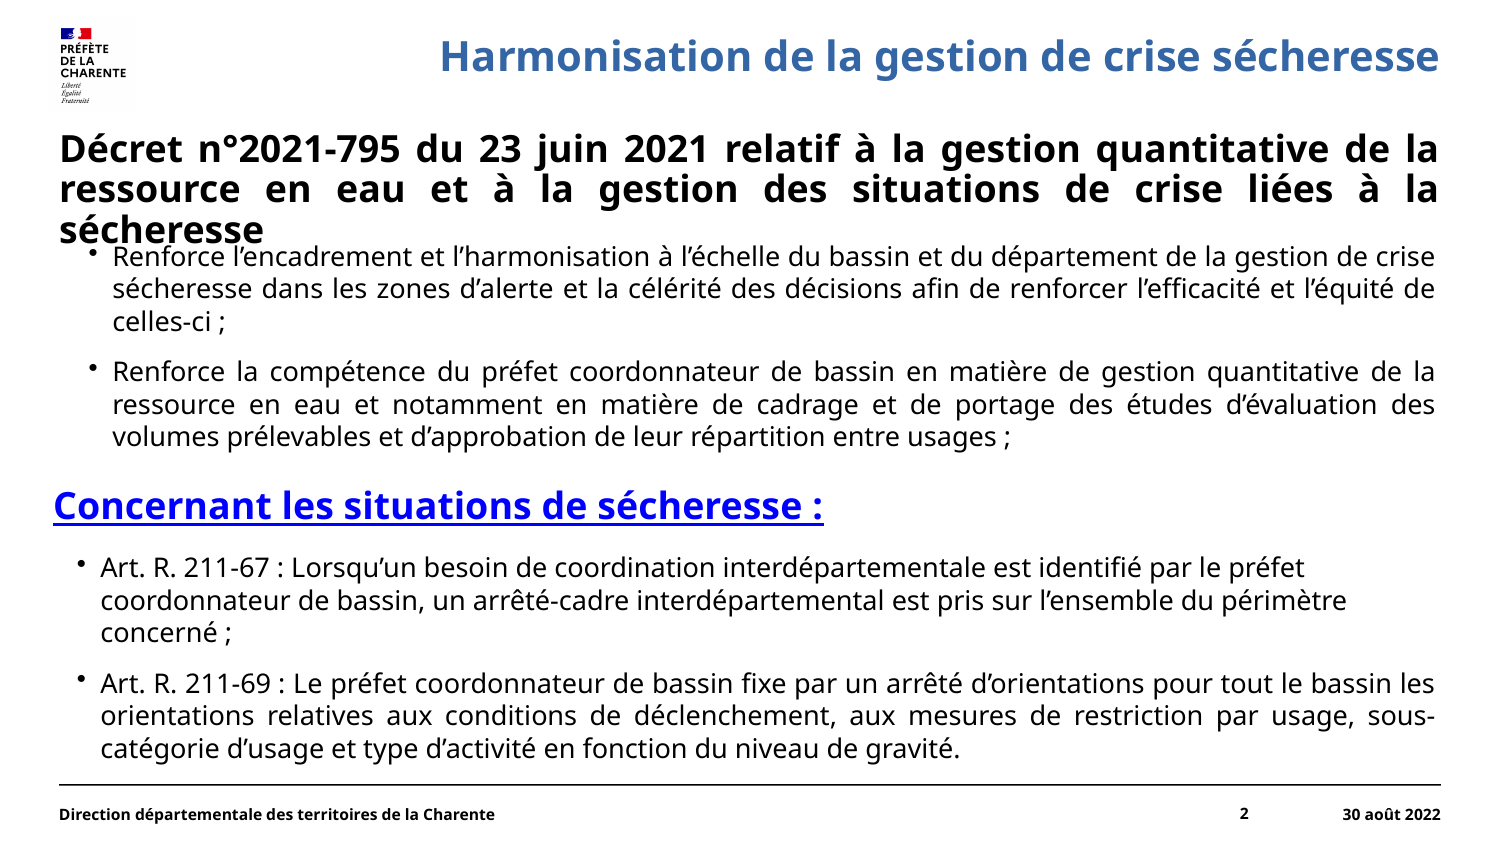

Harmonisation de la gestion de crise sécheresse
# Décret n°2021-795 du 23 juin 2021 relatif à la gestion quantitative de la ressource en eau et à la gestion des situations de crise liées à la sécheresse
Renforce l’encadrement et l’harmonisation à l’échelle du bassin et du département de la gestion de crise sécheresse dans les zones d’alerte et la célérité des décisions afin de renforcer l’efficacité et l’équité de celles-ci ;
Renforce la compétence du préfet coordonnateur de bassin en matière de gestion quantitative de la ressource en eau et notamment en matière de cadrage et de portage des études d’évaluation des volumes prélevables et d’approbation de leur répartition entre usages ;
Concernant les situations de sécheresse :
Art. R. 211-67 : Lorsqu’un besoin de coordination interdépartementale est identifié par le préfet coordonnateur de bassin, un arrêté-cadre interdépartemental est pris sur l’ensemble du périmètre concerné ;
Art. R. 211-69 : Le préfet coordonnateur de bassin fixe par un arrêté d’orientations pour tout le bassin les orientations relatives aux conditions de déclenchement, aux mesures de restriction par usage, sous-catégorie d’usage et type d’activité en fonction du niveau de gravité.
Direction départementale des territoires de la Charente
30 août 2022